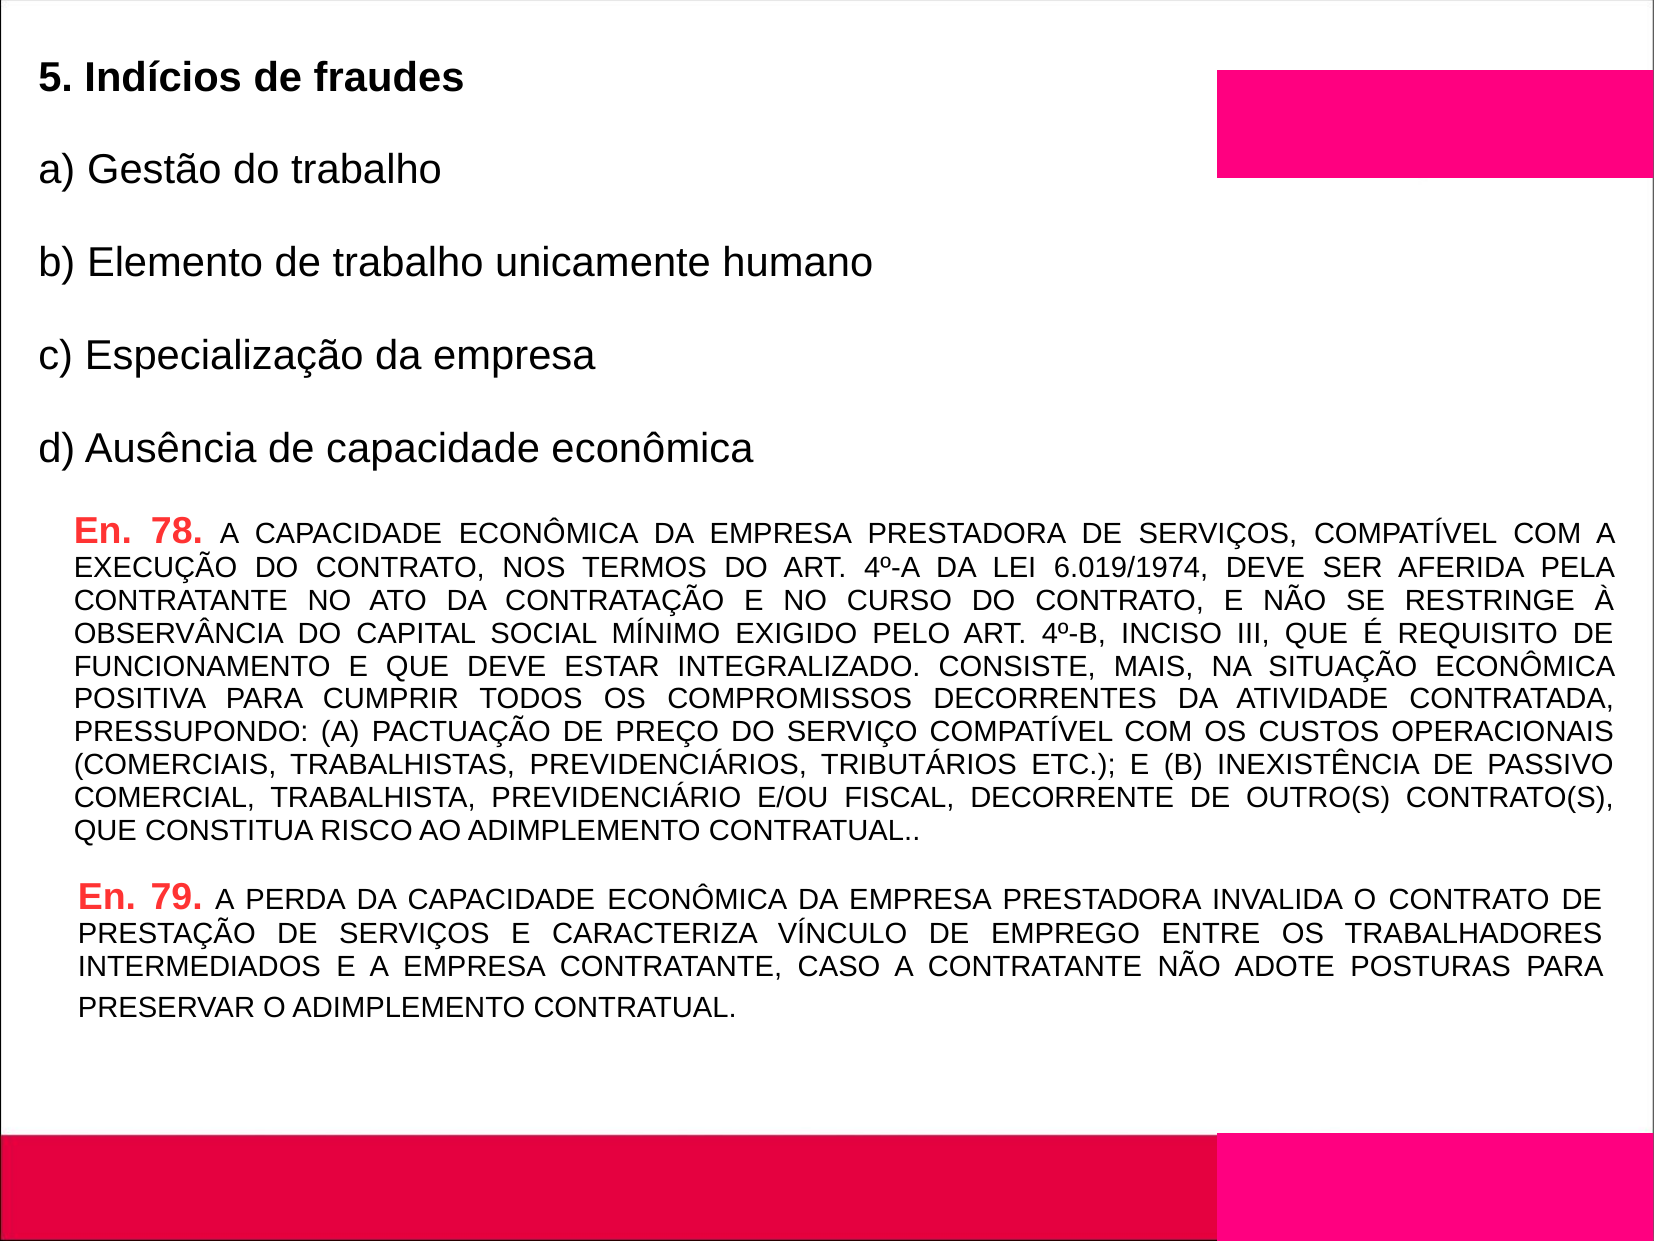

5. Indícios de fraudes
a) Gestão do trabalho
b) Elemento de trabalho unicamente humano
c) Especialização da empresa
d) Ausência de capacidade econômica
En. 78. A CAPACIDADE ECONÔMICA DA EMPRESA PRESTADORA DE SERVIÇOS, COMPATÍVEL COM A EXECUÇÃO DO CONTRATO, NOS TERMOS DO ART. 4º-A DA LEI 6.019/1974, DEVE SER AFERIDA PELA CONTRATANTE NO ATO DA CONTRATAÇÃO E NO CURSO DO CONTRATO, E NÃO SE RESTRINGE À OBSERVÂNCIA DO CAPITAL SOCIAL MÍNIMO EXIGIDO PELO ART. 4º-B, INCISO III, QUE É REQUISITO DE FUNCIONAMENTO E QUE DEVE ESTAR INTEGRALIZADO. CONSISTE, MAIS, NA SITUAÇÃO ECONÔMICA POSITIVA PARA CUMPRIR TODOS OS COMPROMISSOS DECORRENTES DA ATIVIDADE CONTRATADA, PRESSUPONDO: (A) PACTUAÇÃO DE PREÇO DO SERVIÇO COMPATÍVEL COM OS CUSTOS OPERACIONAIS (COMERCIAIS, TRABALHISTAS, PREVIDENCIÁRIOS, TRIBUTÁRIOS ETC.); E (B) INEXISTÊNCIA DE PASSIVO COMERCIAL, TRABALHISTA, PREVIDENCIÁRIO E/OU FISCAL, DECORRENTE DE OUTRO(S) CONTRATO(S), QUE CONSTITUA RISCO AO ADIMPLEMENTO CONTRATUAL..
En. 79. A PERDA DA CAPACIDADE ECONÔMICA DA EMPRESA PRESTADORA INVALIDA O CONTRATO DE PRESTAÇÃO DE SERVIÇOS E CARACTERIZA VÍNCULO DE EMPREGO ENTRE OS TRABALHADORES INTERMEDIADOS E A EMPRESA CONTRATANTE, CASO A CONTRATANTE NÃO ADOTE POSTURAS PARA PRESERVAR O ADIMPLEMENTO CONTRATUAL.